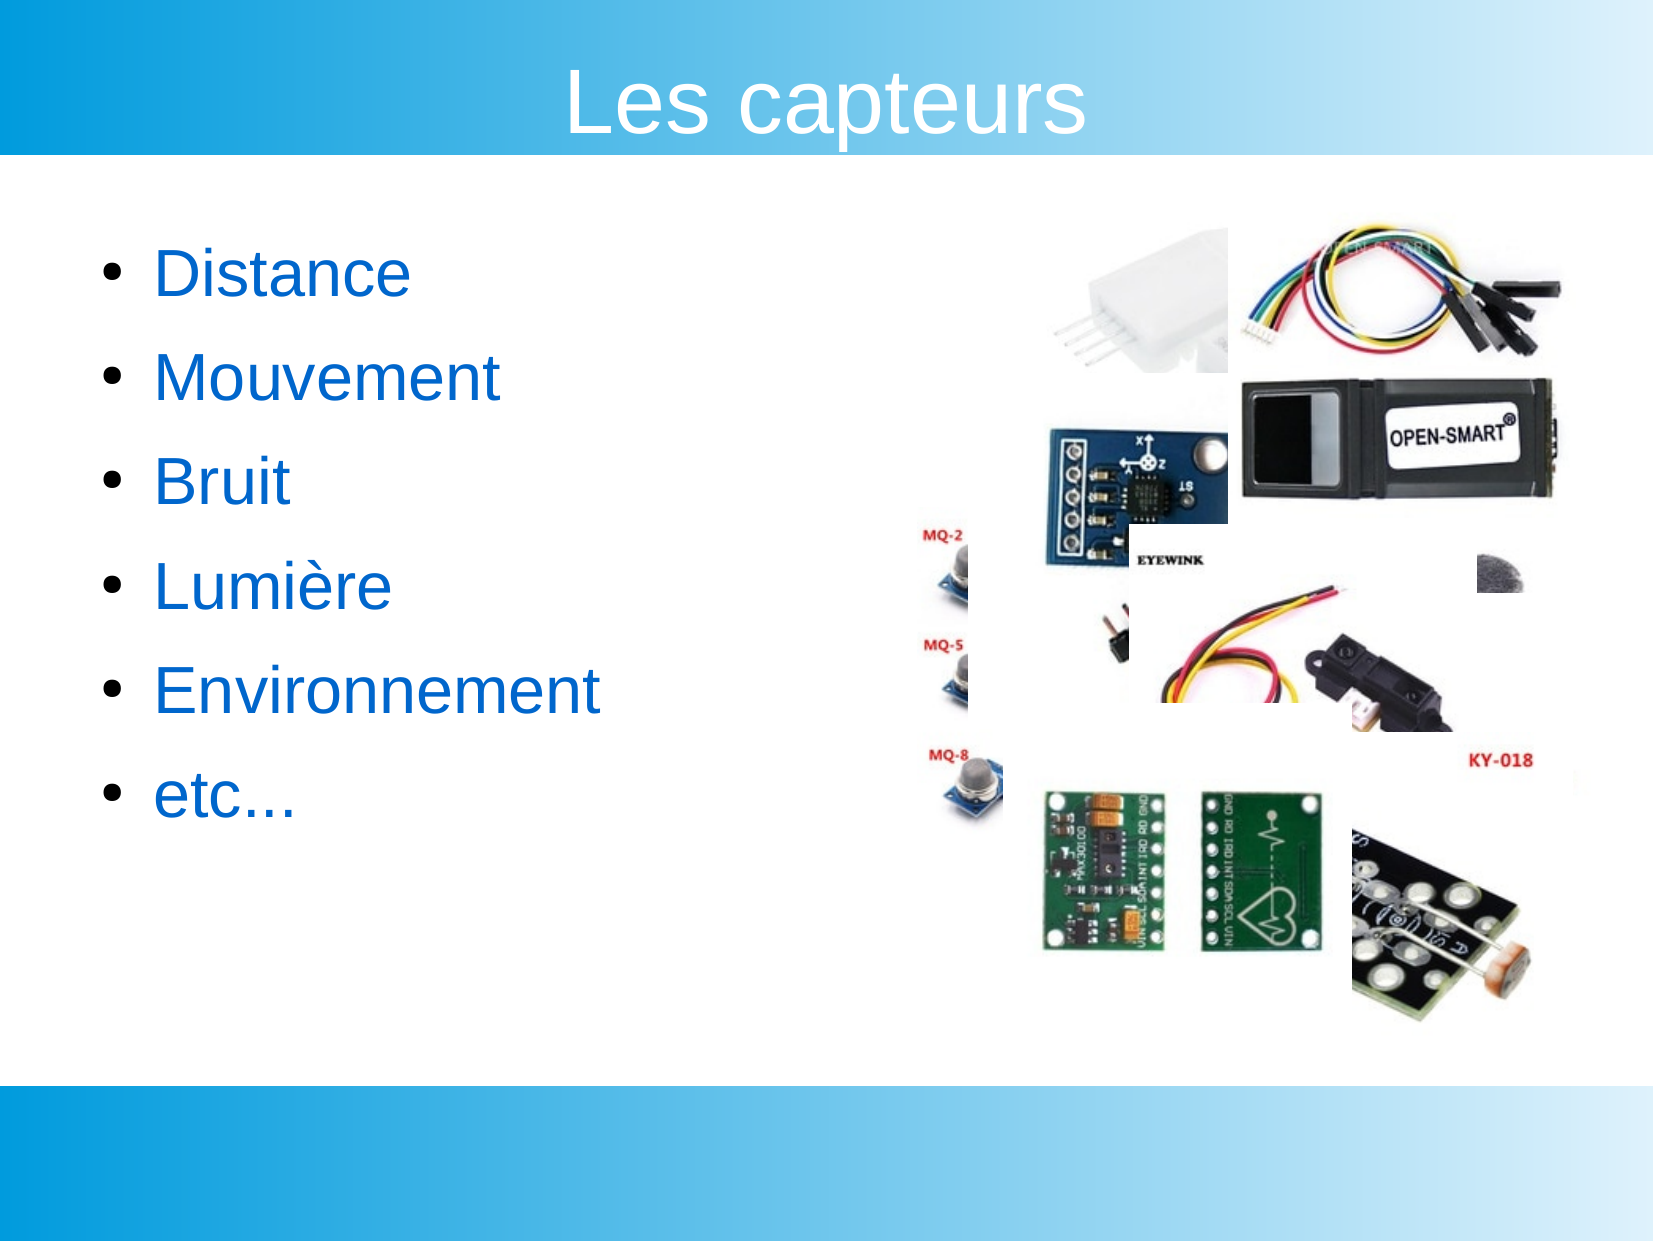

# Les capteurs
Distance
Mouvement
Bruit
Lumière
Environnement
etc...